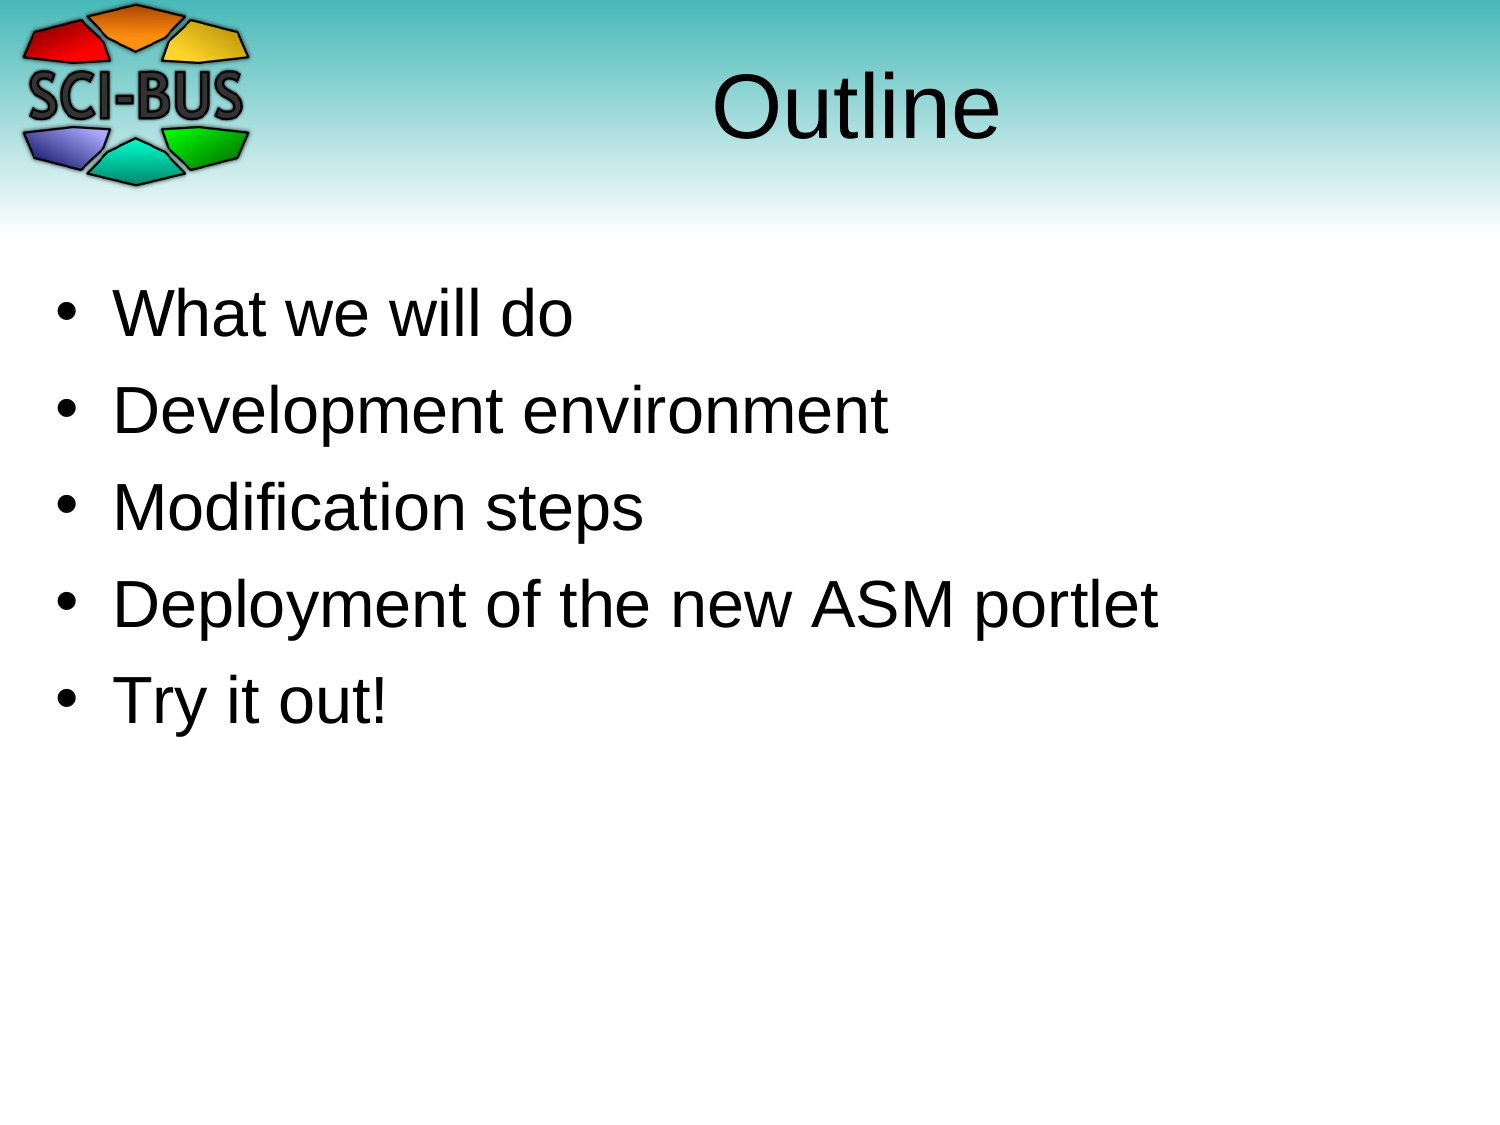

# Outline
What we will do
Development environment
Modification steps
Deployment of the new ASM portlet
Try it out!